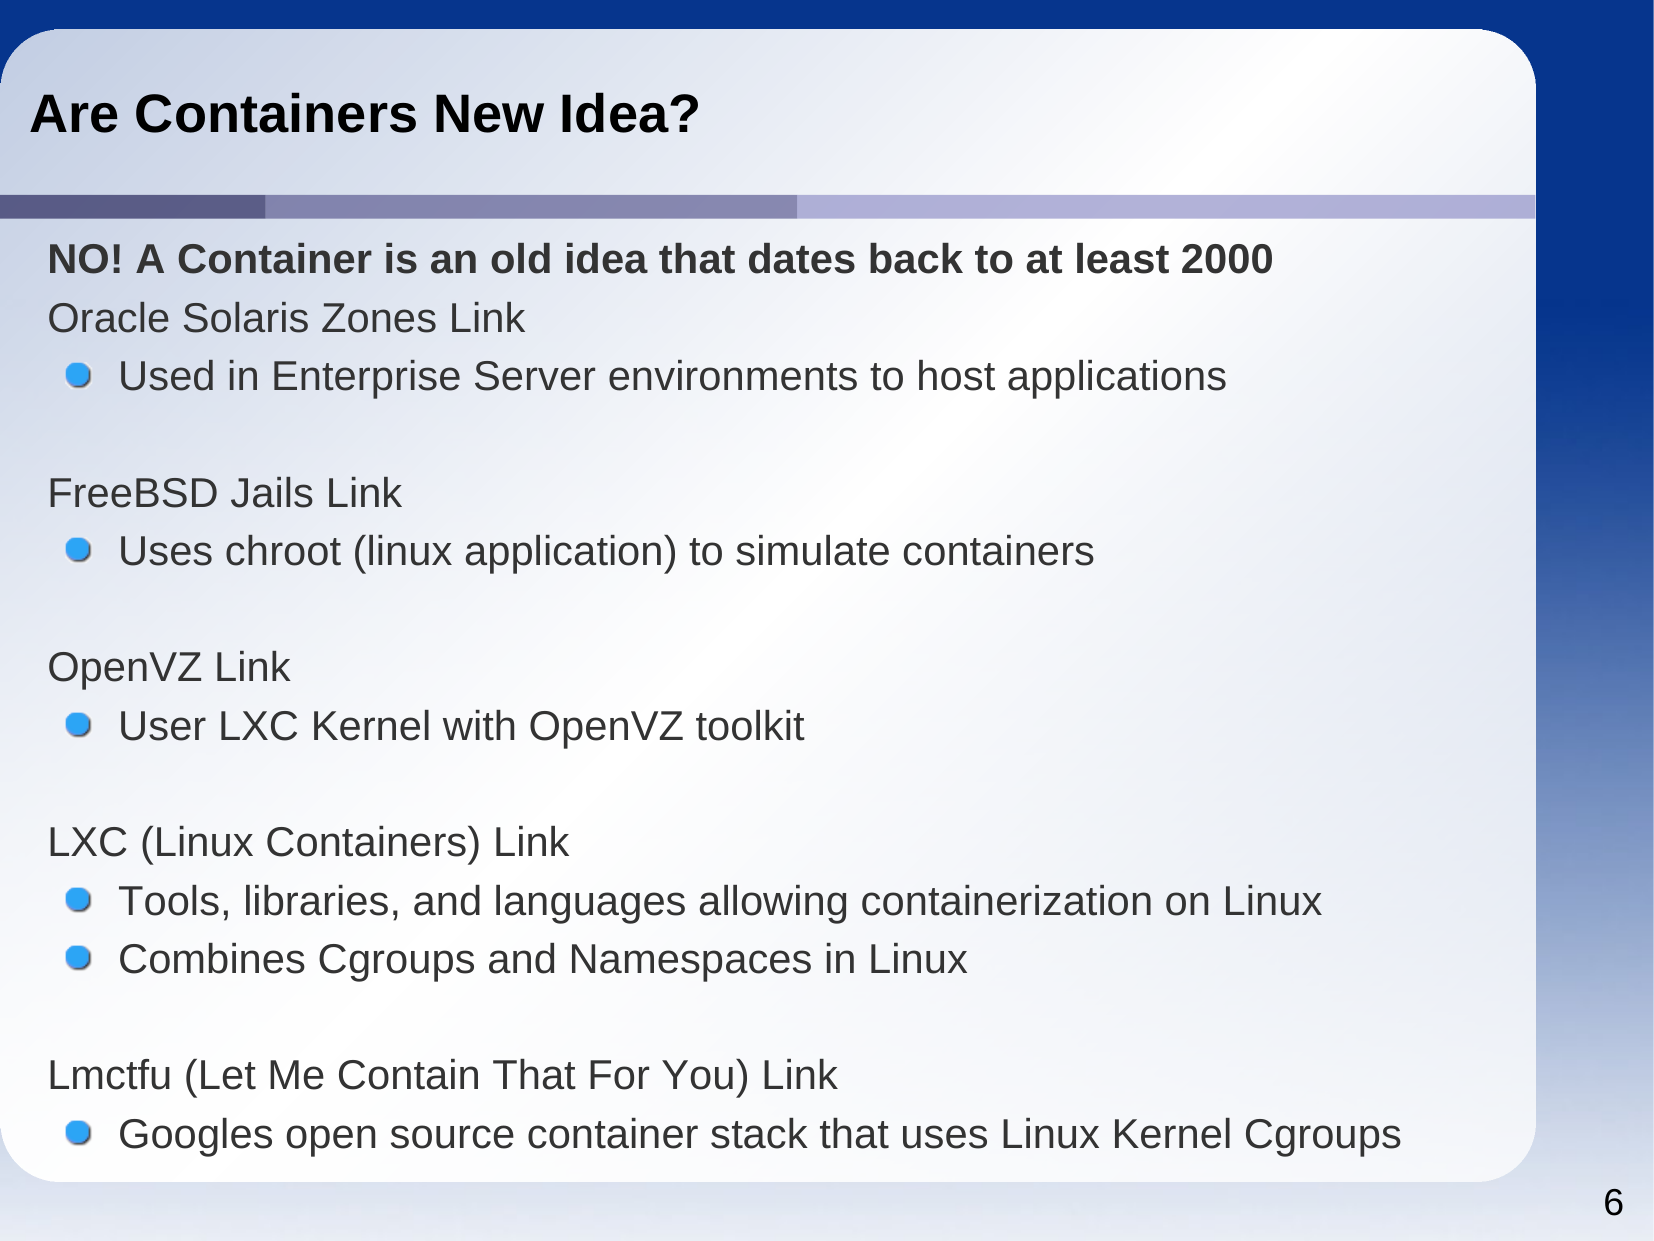

# Are Containers New Idea?
NO! A Container is an old idea that dates back to at least 2000
Oracle Solaris Zones Link
Used in Enterprise Server environments to host applications
FreeBSD Jails Link
Uses chroot (linux application) to simulate containers
OpenVZ Link
User LXC Kernel with OpenVZ toolkit
LXC (Linux Containers) Link
Tools, libraries, and languages allowing containerization on Linux
Combines Cgroups and Namespaces in Linux
Lmctfu (Let Me Contain That For You) Link
Googles open source container stack that uses Linux Kernel Cgroups
6